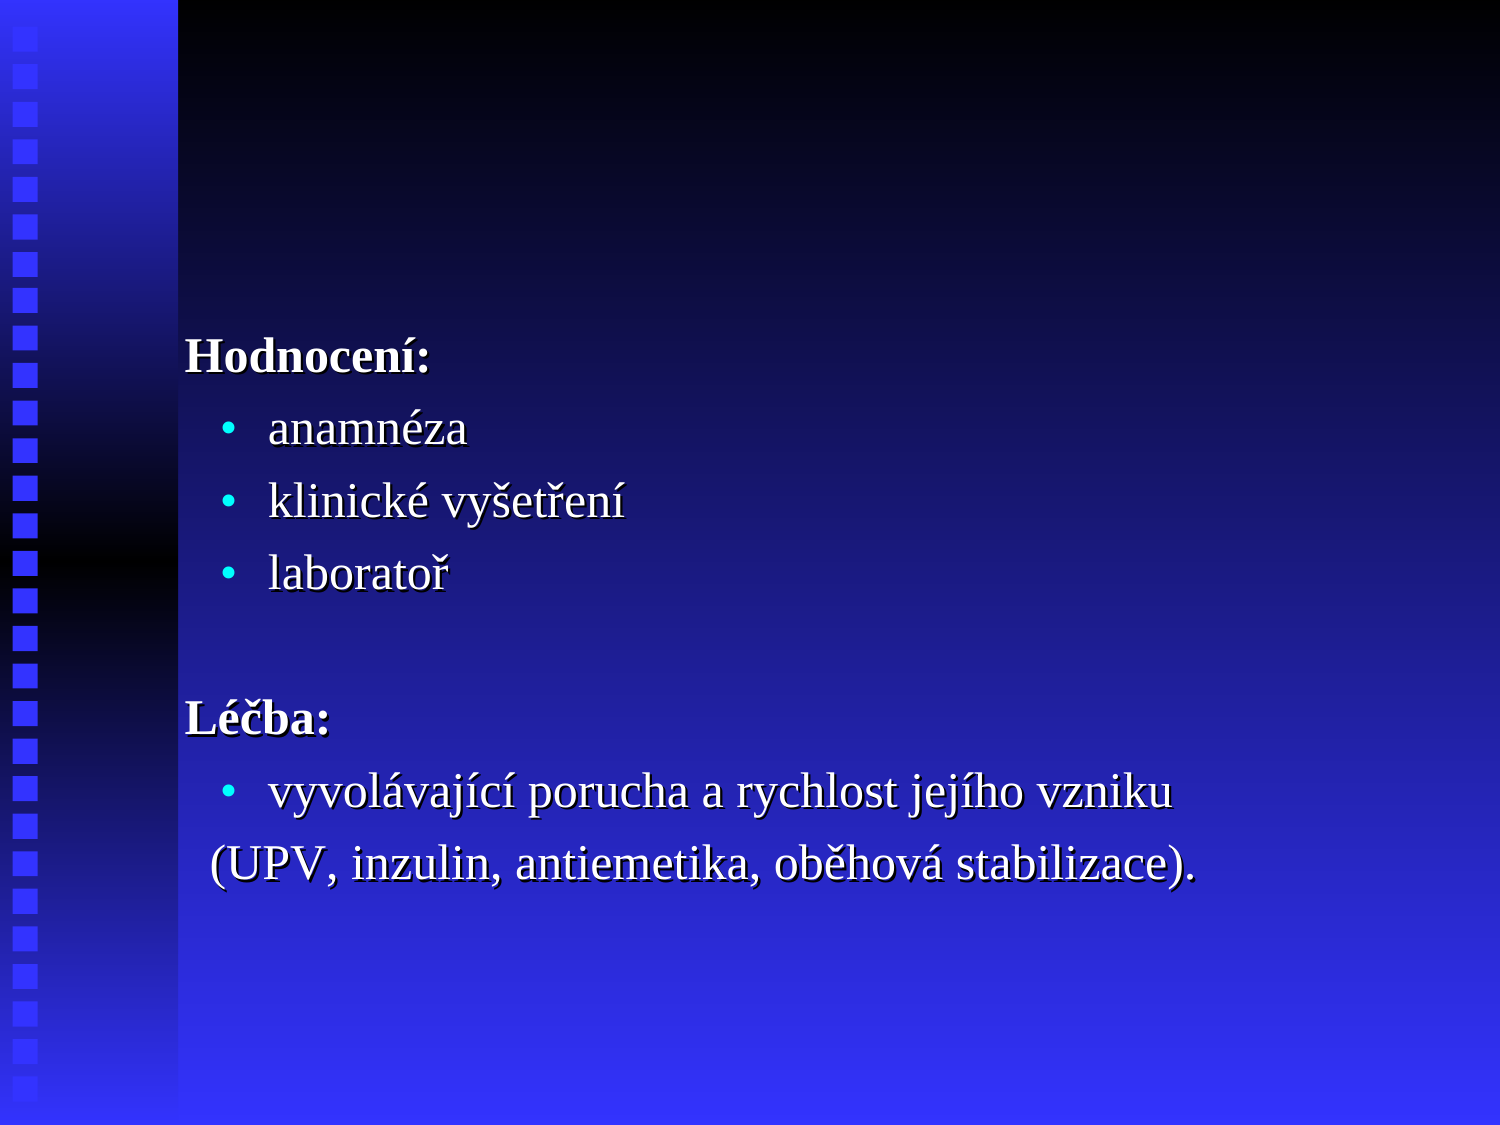

# Hodnocení:
 anamnéza
 klinické vyšetření
 laboratoř
Léčba:
 vyvolávající porucha a rychlost jejího vzniku
 (UPV, inzulin, antiemetika, oběhová stabilizace).